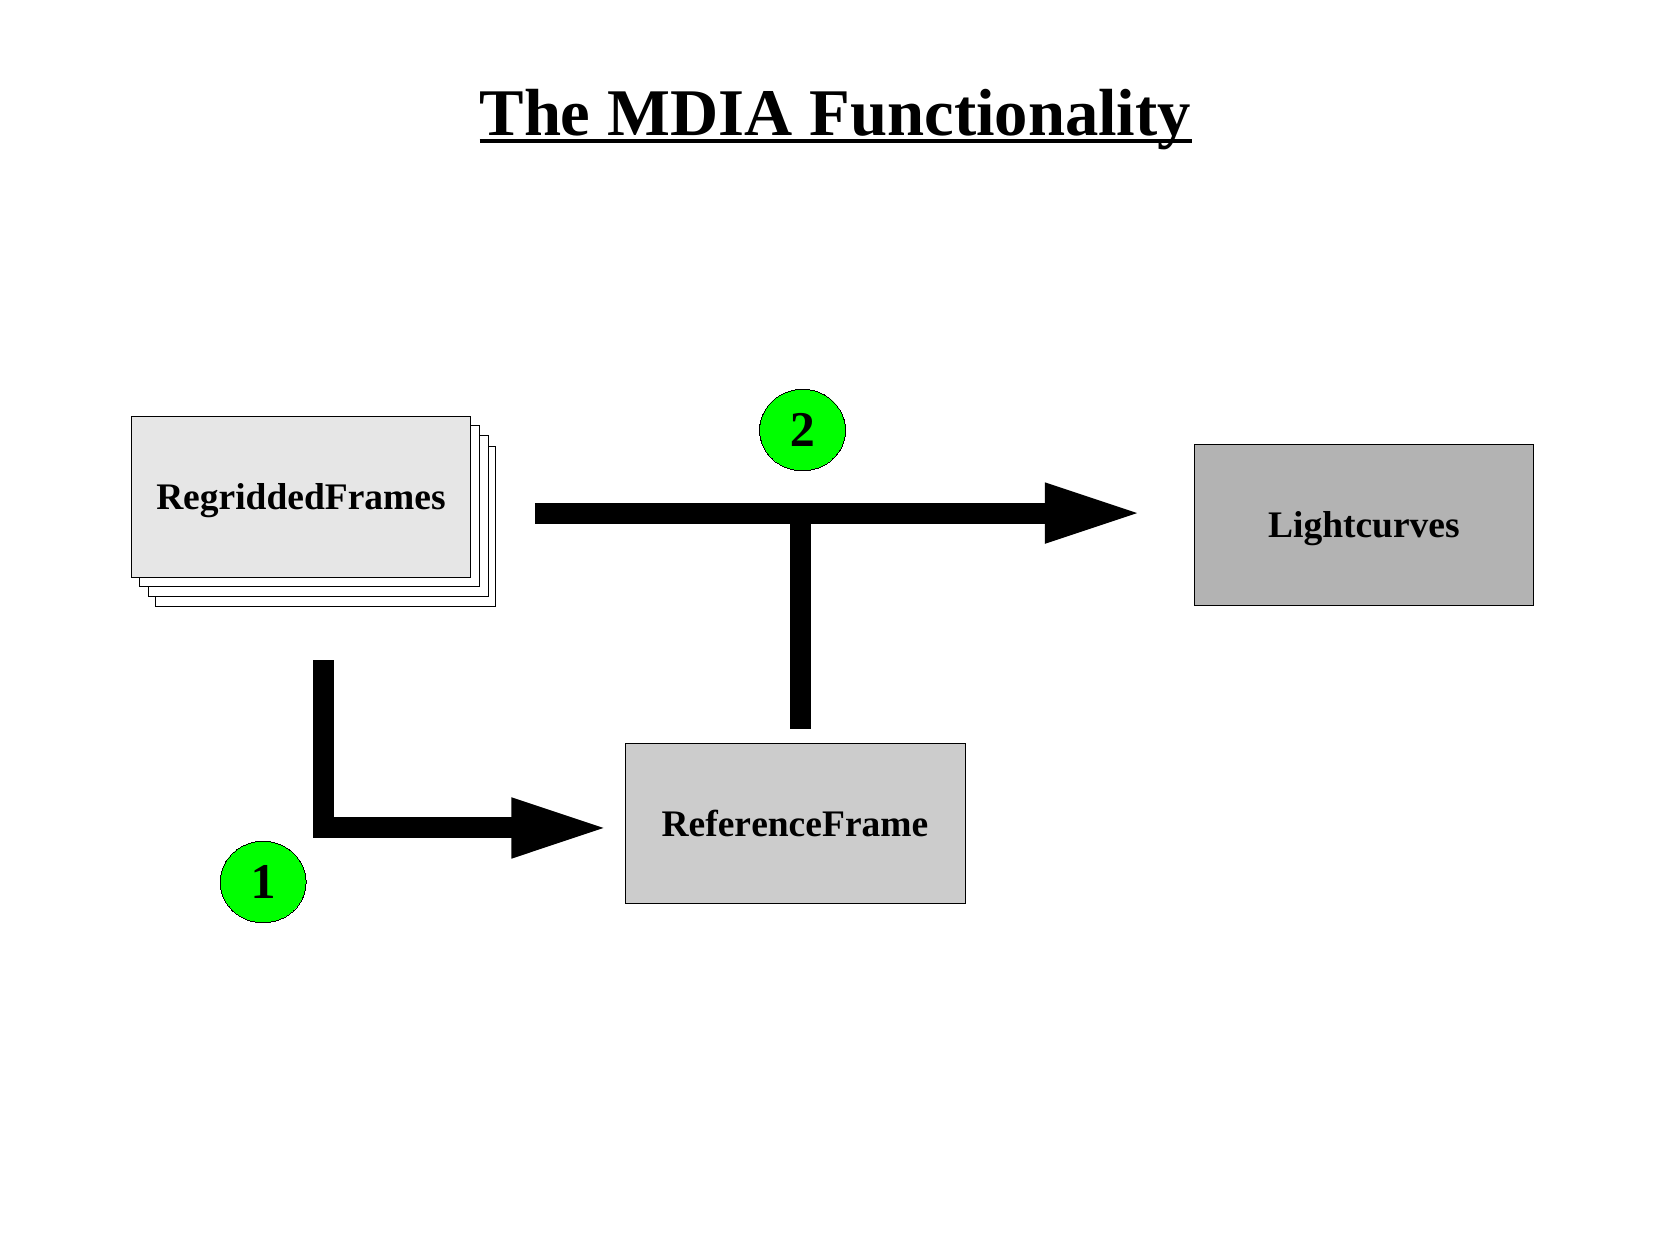

The MDIA Functionality
2
RegriddedFrames
Lightcurves
ReferenceFrame
1